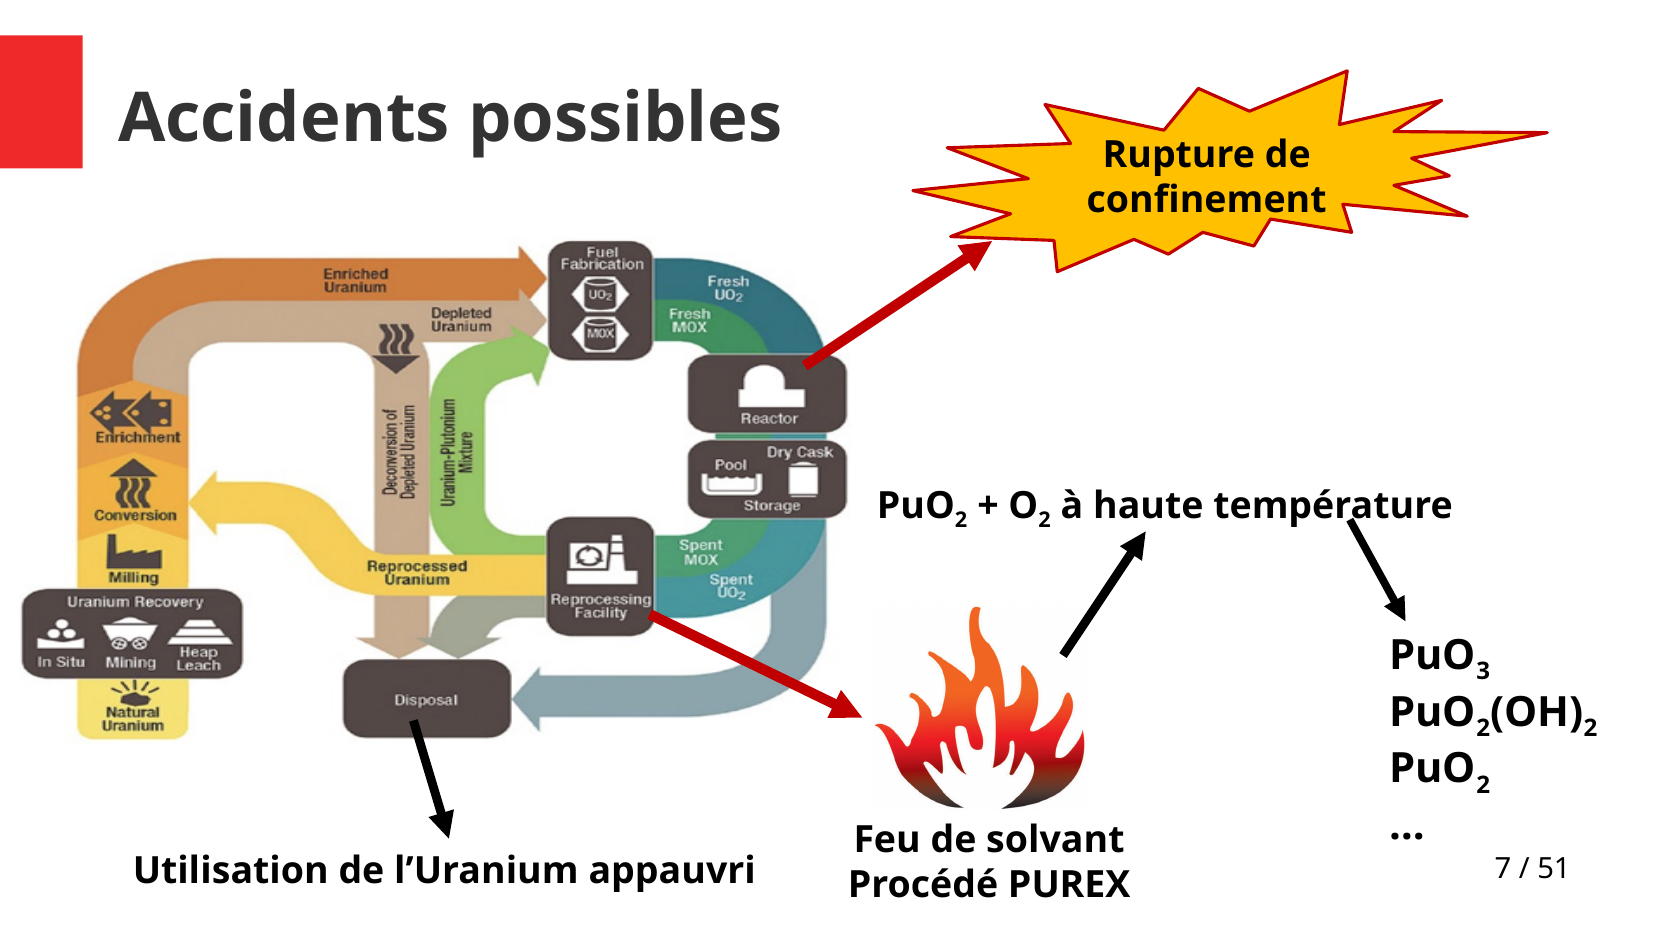

# Accidents possibles
Rupture de confinement
26/10/2018
PuO2 + O2 à haute température
PuO3
PuO2(OH)2
PuO2
…
Feu de solvant
Procédé PUREX
Utilisation de l’Uranium appauvri
7